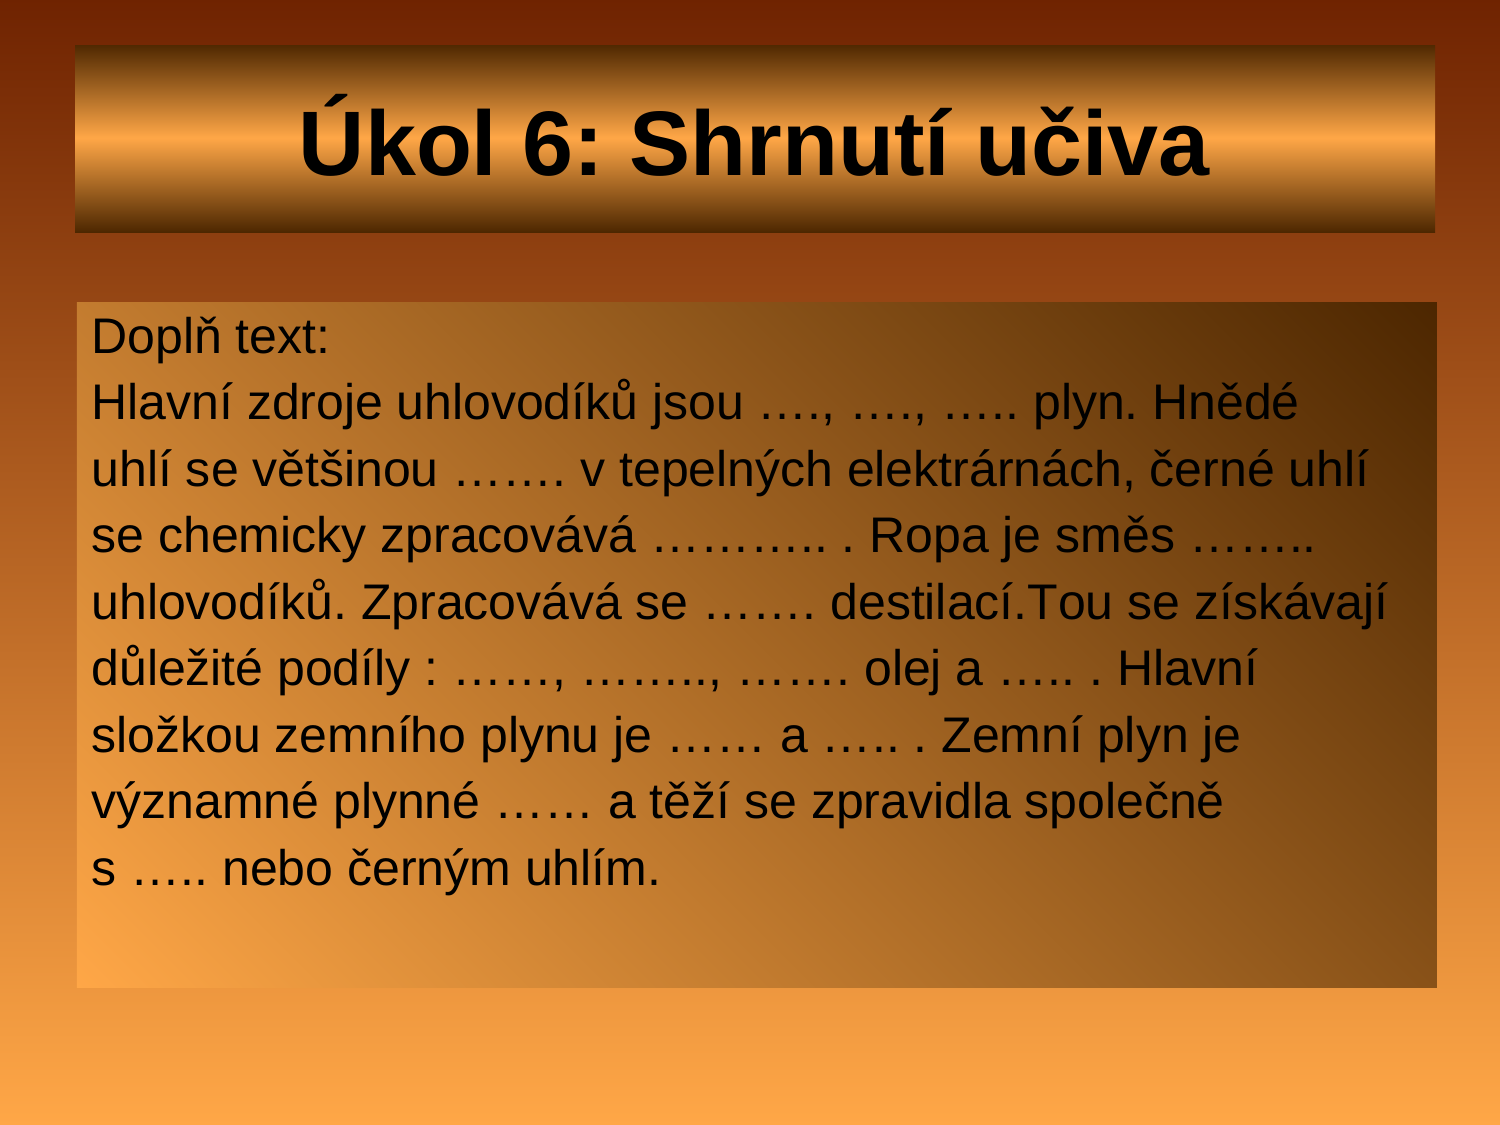

# Úkol 6: Shrnutí učiva
Doplň text:
Hlavní zdroje uhlovodíků jsou …., …., ….. plyn. Hnědé
uhlí se většinou ……. v tepelných elektrárnách, černé uhlí
se chemicky zpracovává ……….. . Ropa je směs ……..
uhlovodíků. Zpracovává se ……. destilací.Tou se získávají
důležité podíly : ……, …….., ……. olej a ….. . Hlavní
složkou zemního plynu je …… a ….. . Zemní plyn je
významné plynné …… a těží se zpravidla společně
s ….. nebo černým uhlím.